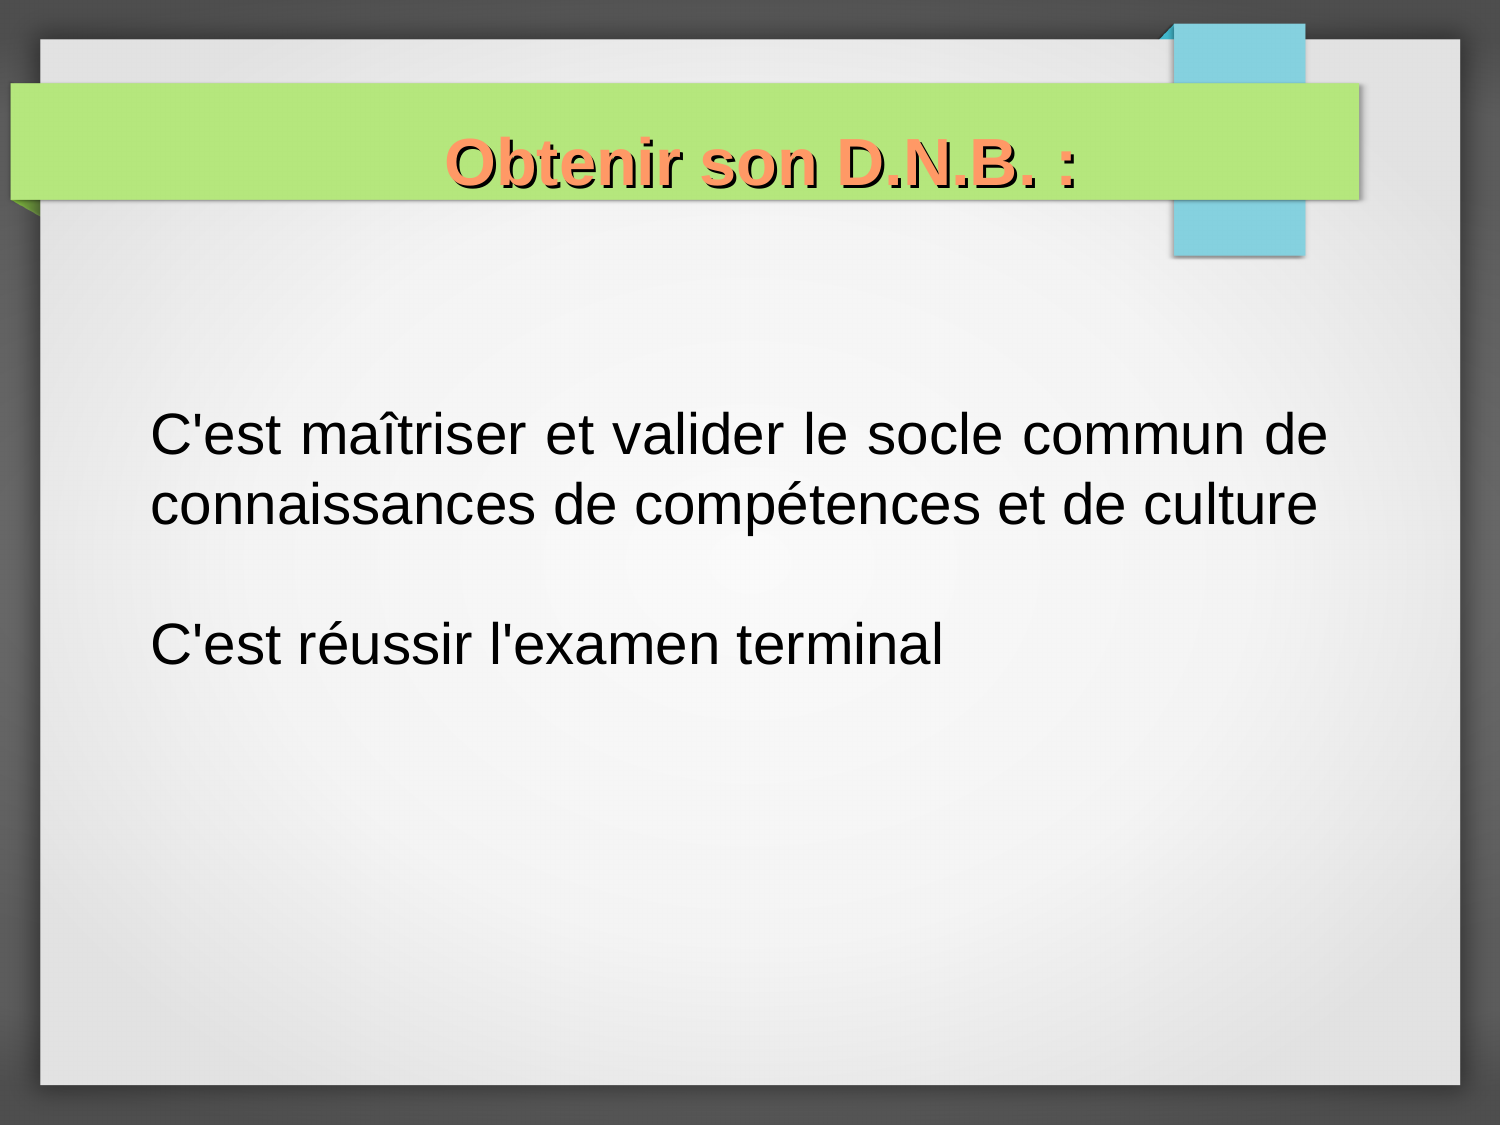

# Obtenir son D.N.B. :
C'est maîtriser et valider le socle commun de connaissances de compétences et de culture
C'est réussir l'examen terminal